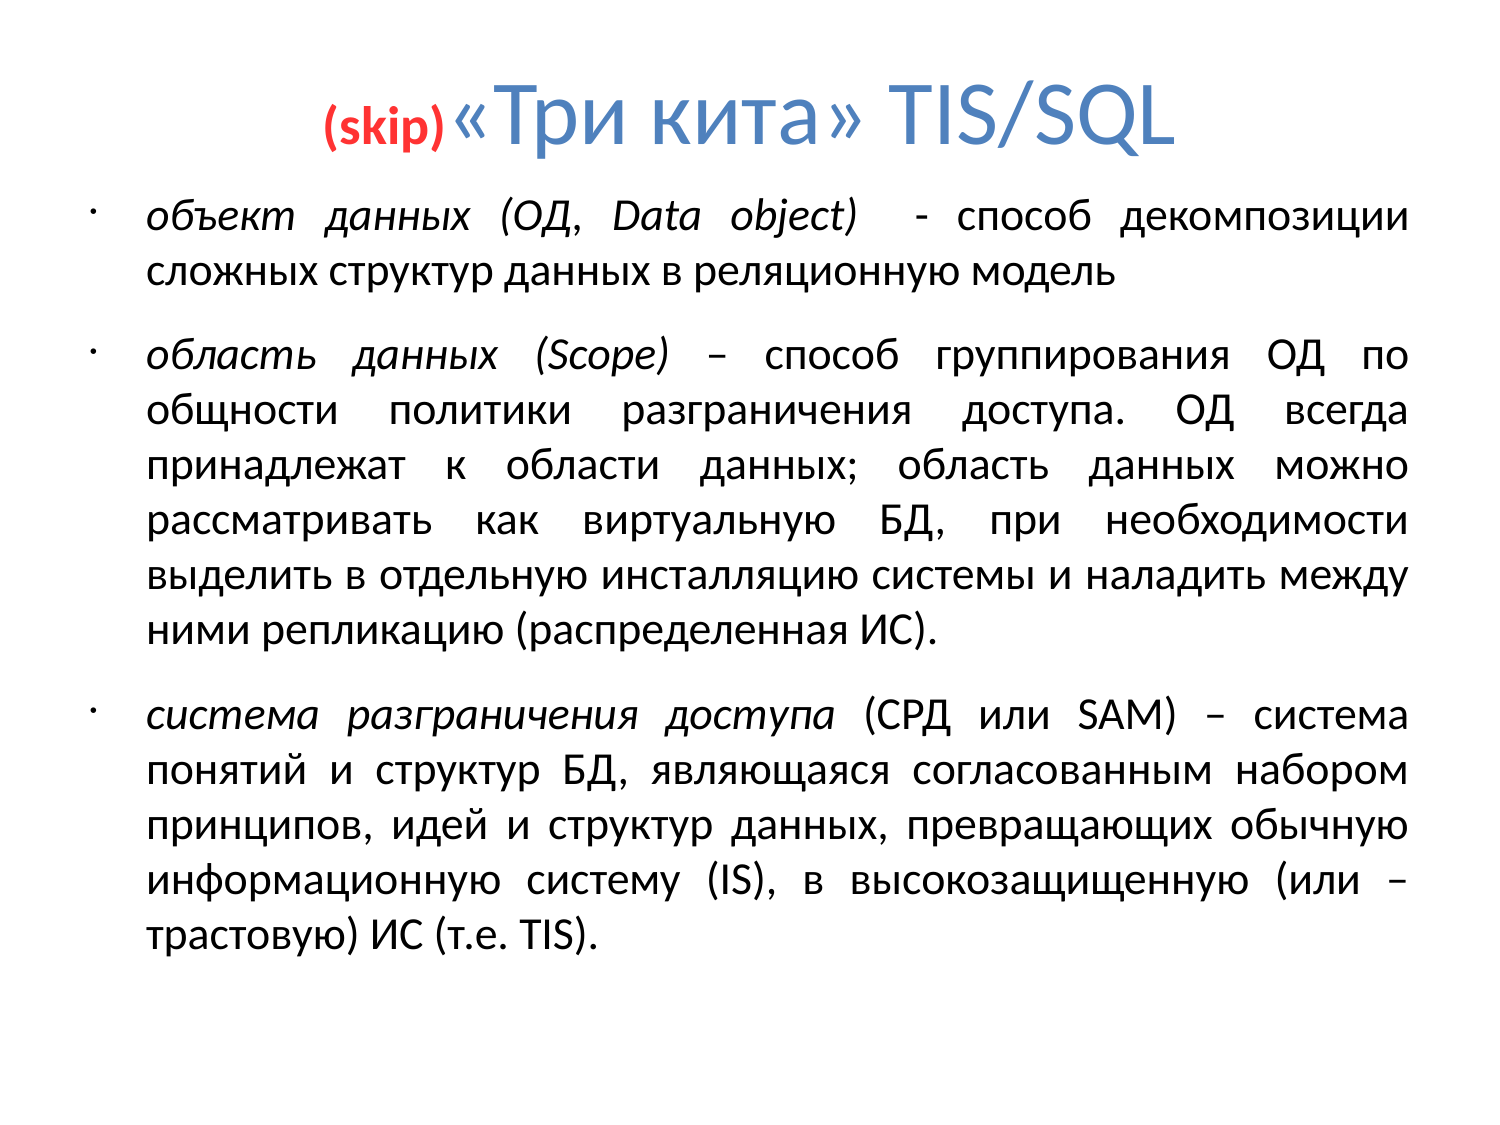

# (skip)«Три кита» TIS/SQL
объект данных (ОД, Data object) - способ декомпозиции сложных структур данных в реляционную модель
область данных (Scope) – способ группирования ОД по общности политики разграничения доступа. ОД всегда принадлежат к области данных; область данных можно рассматривать как виртуальную БД, при необходимости выделить в отдельную инсталляцию системы и наладить между ними репликацию (распределенная ИС).
система разграничения доступа (СРД или SAM) – система понятий и структур БД, являющаяся согласованным набором принципов, идей и структур данных, превращающих обычную информационную систему (IS), в высокозащищенную (или – трастовую) ИС (т.е. TIS).